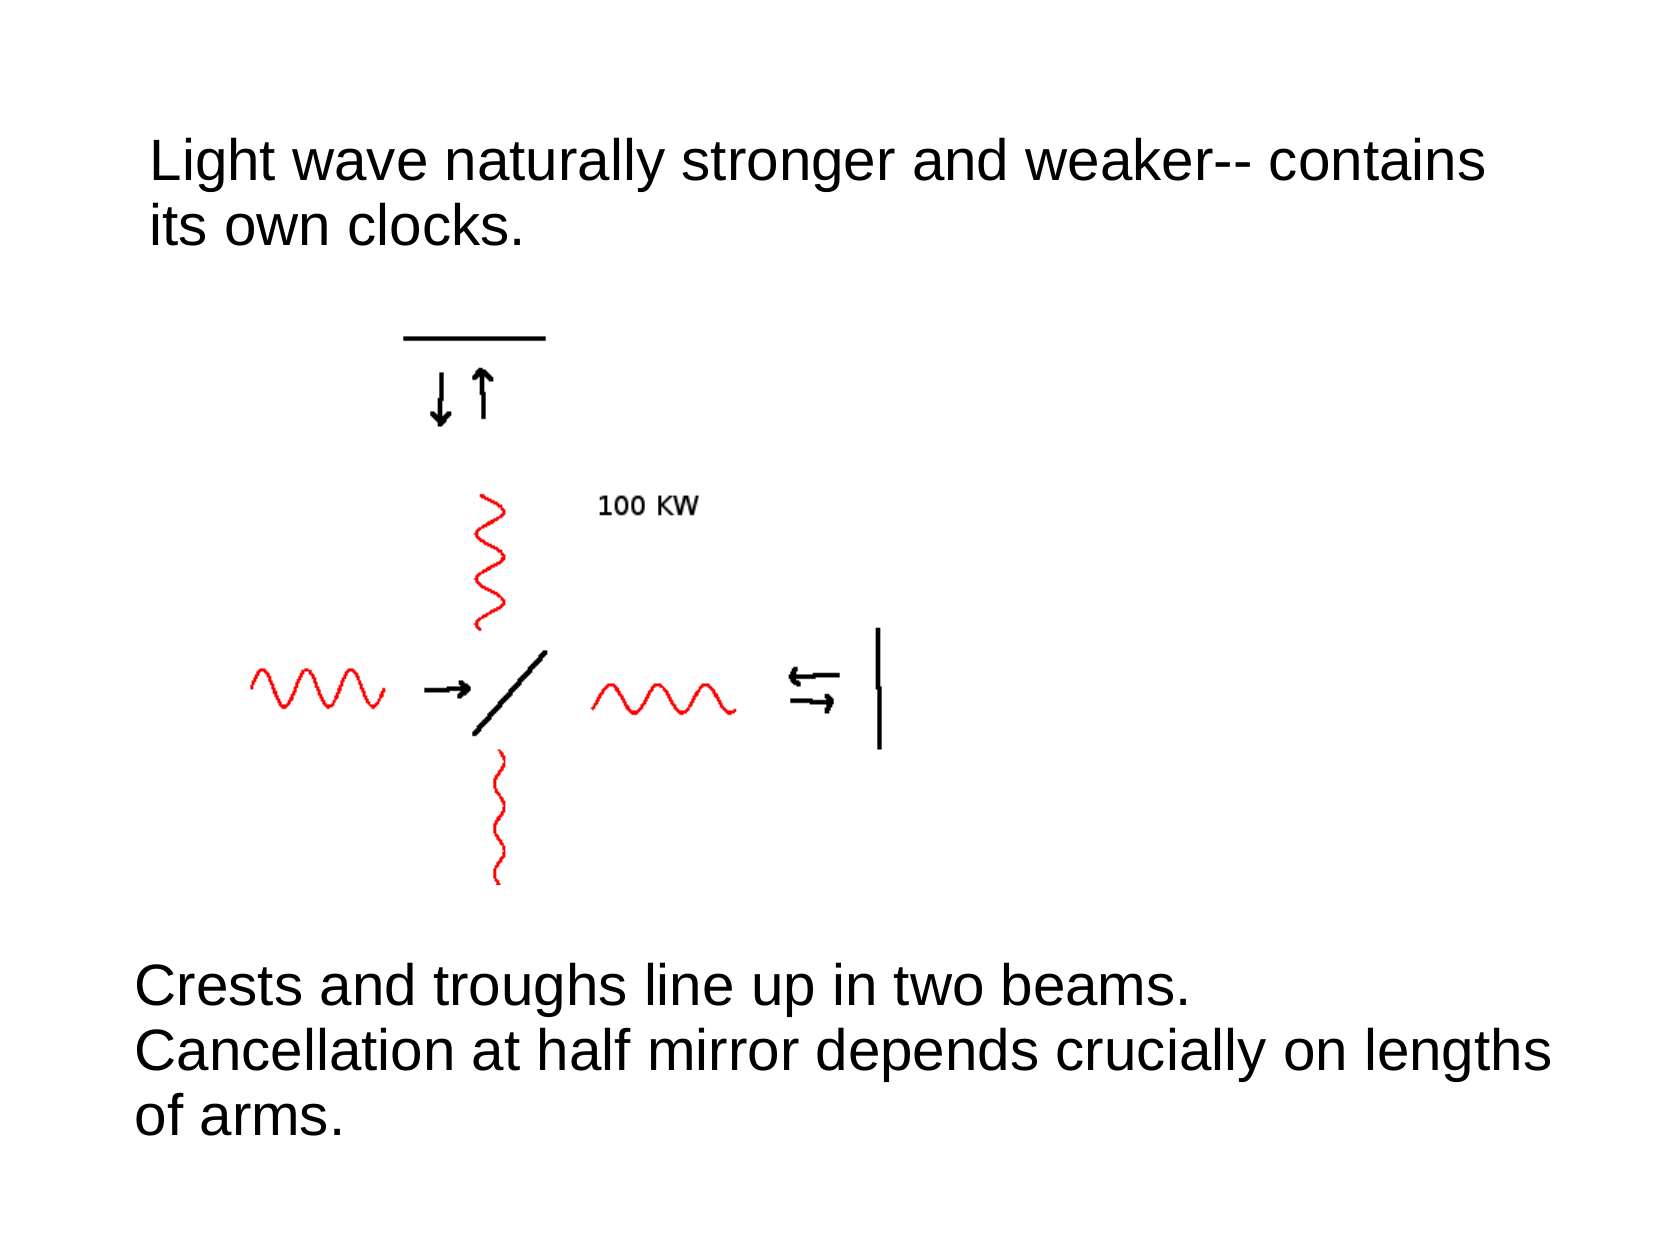

Light wave naturally stronger and weaker-- contains
its own clocks.
Crests and troughs line up in two beams.
Cancellation at half mirror depends crucially on lengths
of arms.